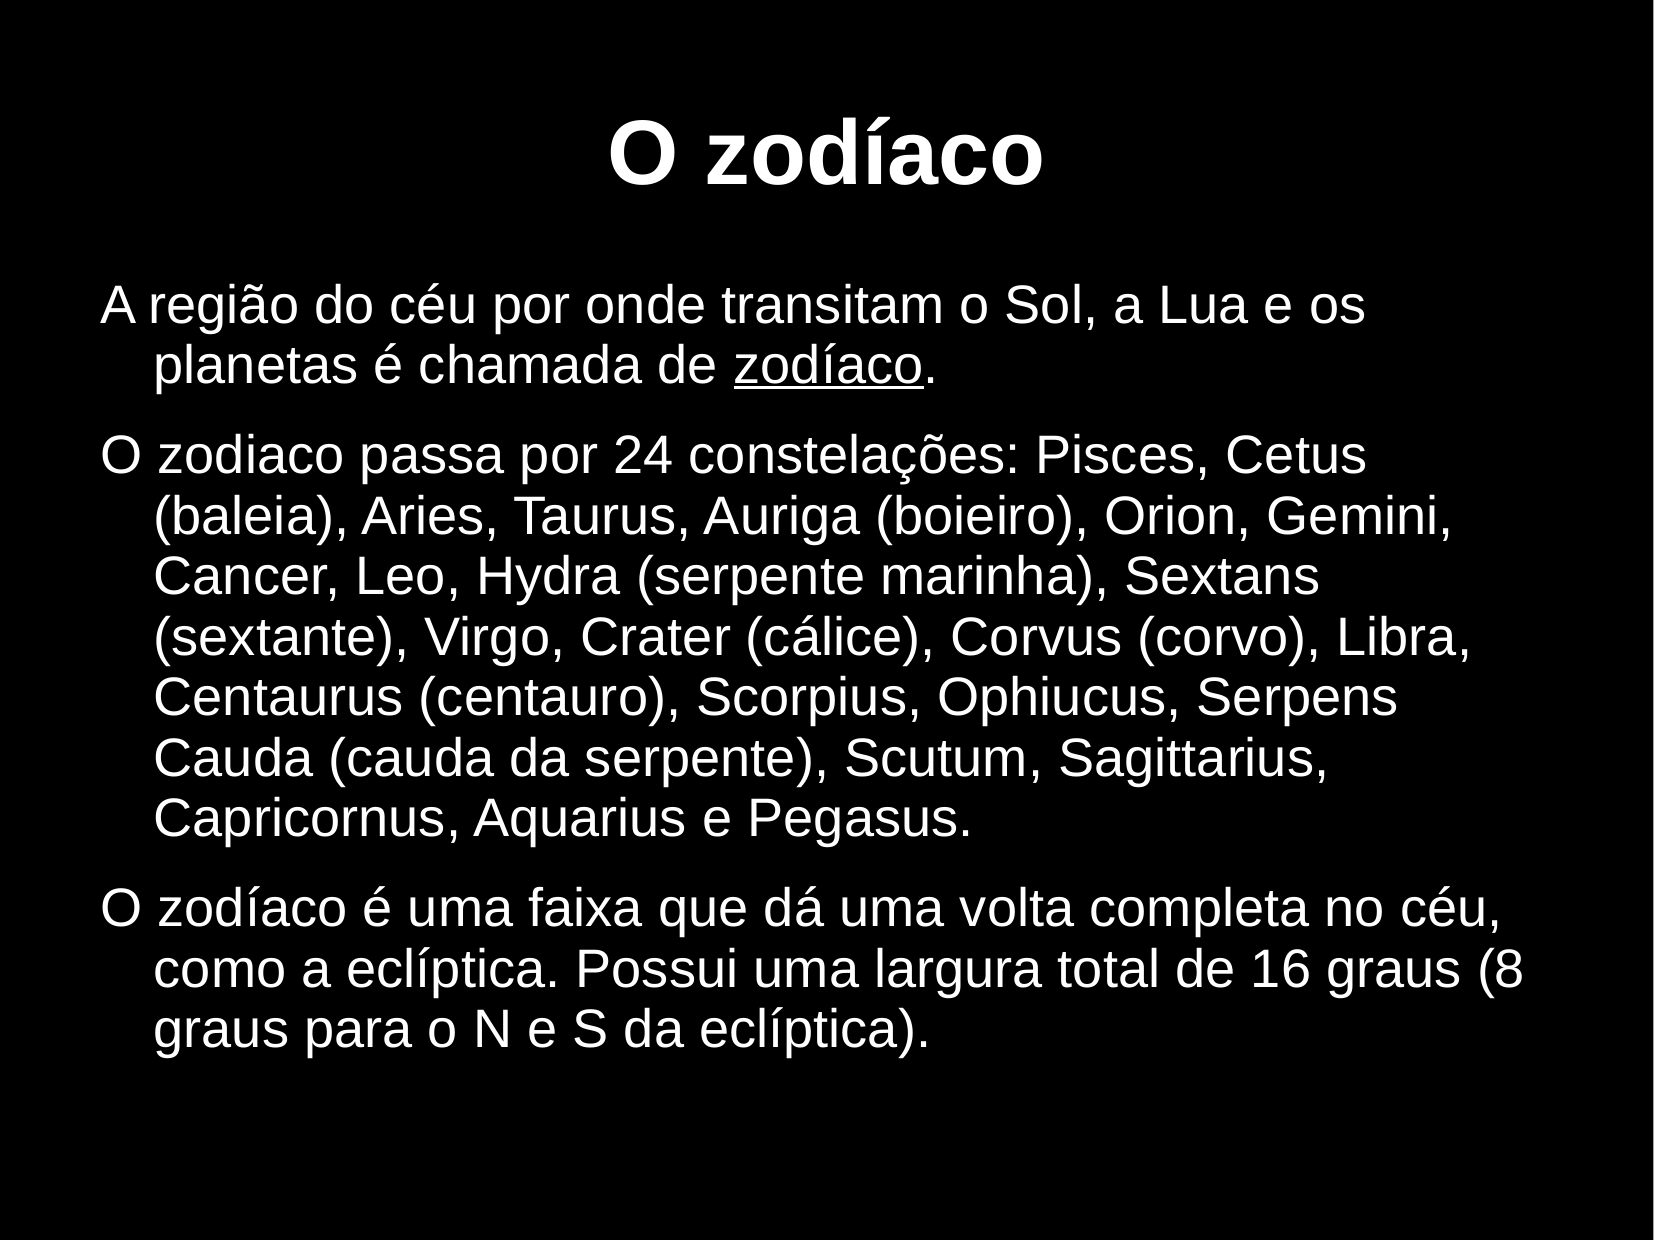

# O zodíaco
A região do céu por onde transitam o Sol, a Lua e os planetas é chamada de zodíaco.
O zodiaco passa por 24 constelações: Pisces, Cetus (baleia), Aries, Taurus, Auriga (boieiro), Orion, Gemini, Cancer, Leo, Hydra (serpente marinha), Sextans (sextante), Virgo, Crater (cálice), Corvus (corvo), Libra, Centaurus (centauro), Scorpius, Ophiucus, Serpens Cauda (cauda da serpente), Scutum, Sagittarius, Capricornus, Aquarius e Pegasus.
O zodíaco é uma faixa que dá uma volta completa no céu, como a eclíptica. Possui uma largura total de 16 graus (8 graus para o N e S da eclíptica).